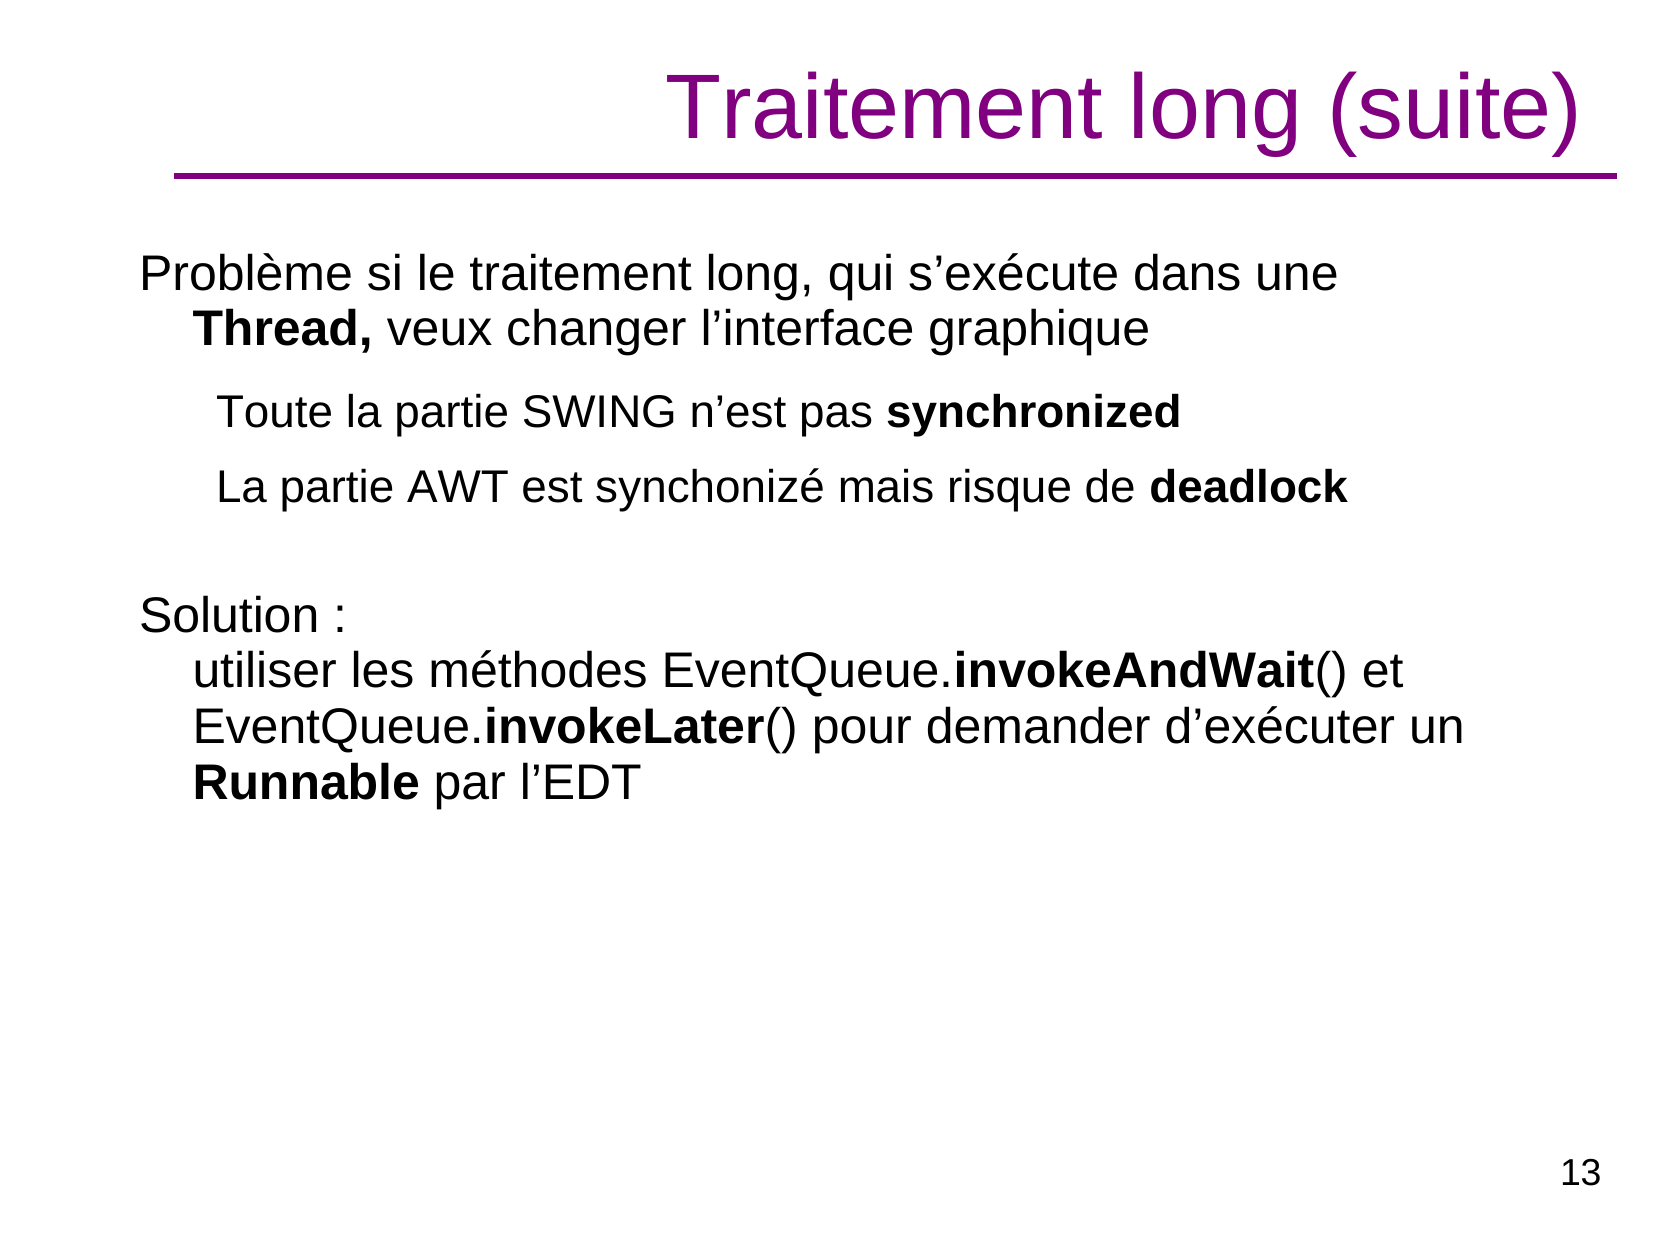

# Traitement long (suite)
Problème si le traitement long, qui s’exécute dans une Thread, veux changer l’interface graphique
Toute la partie SWING n’est pas synchronized
La partie AWT est synchonizé mais risque de deadlock
Solution :
utiliser les méthodes EventQueue.invokeAndWait() et EventQueue.invokeLater() pour demander d’exécuter un Runnable par l’EDT